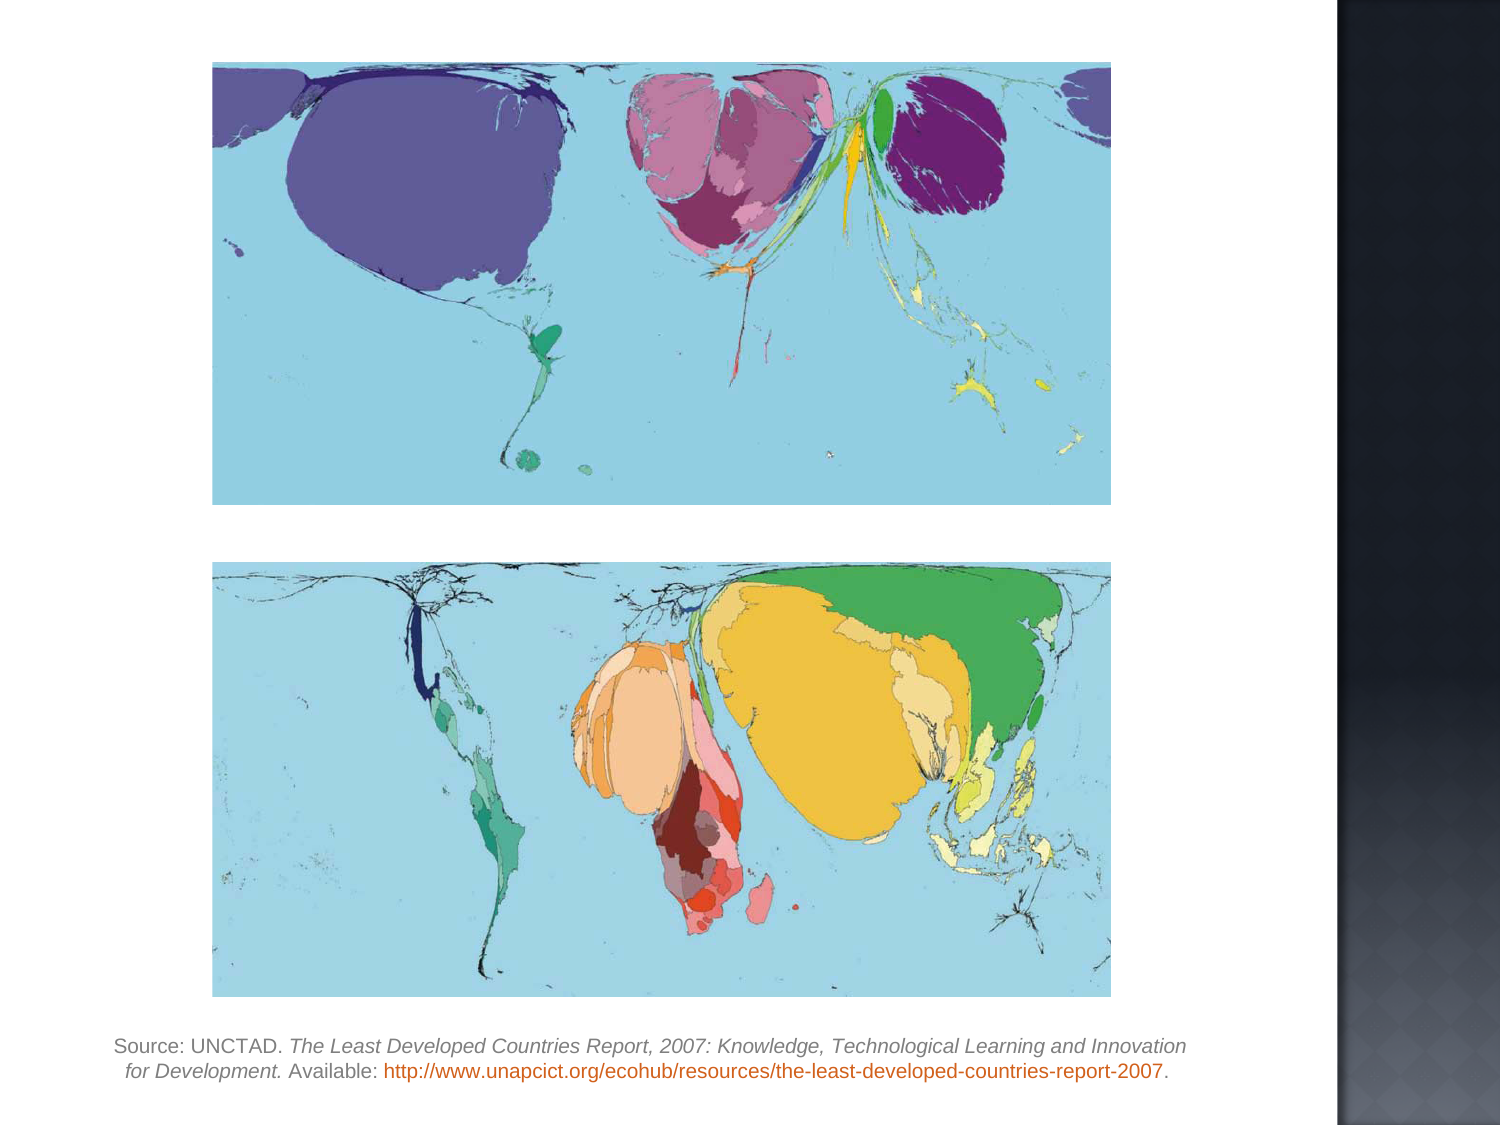

Source: UNCTAD. The Least Developed Countries Report, 2007: Knowledge, Technological Learning and Innovation for Development. Available: http://www.unapcict.org/ecohub/resources/the-least-developed-countries-report-2007.